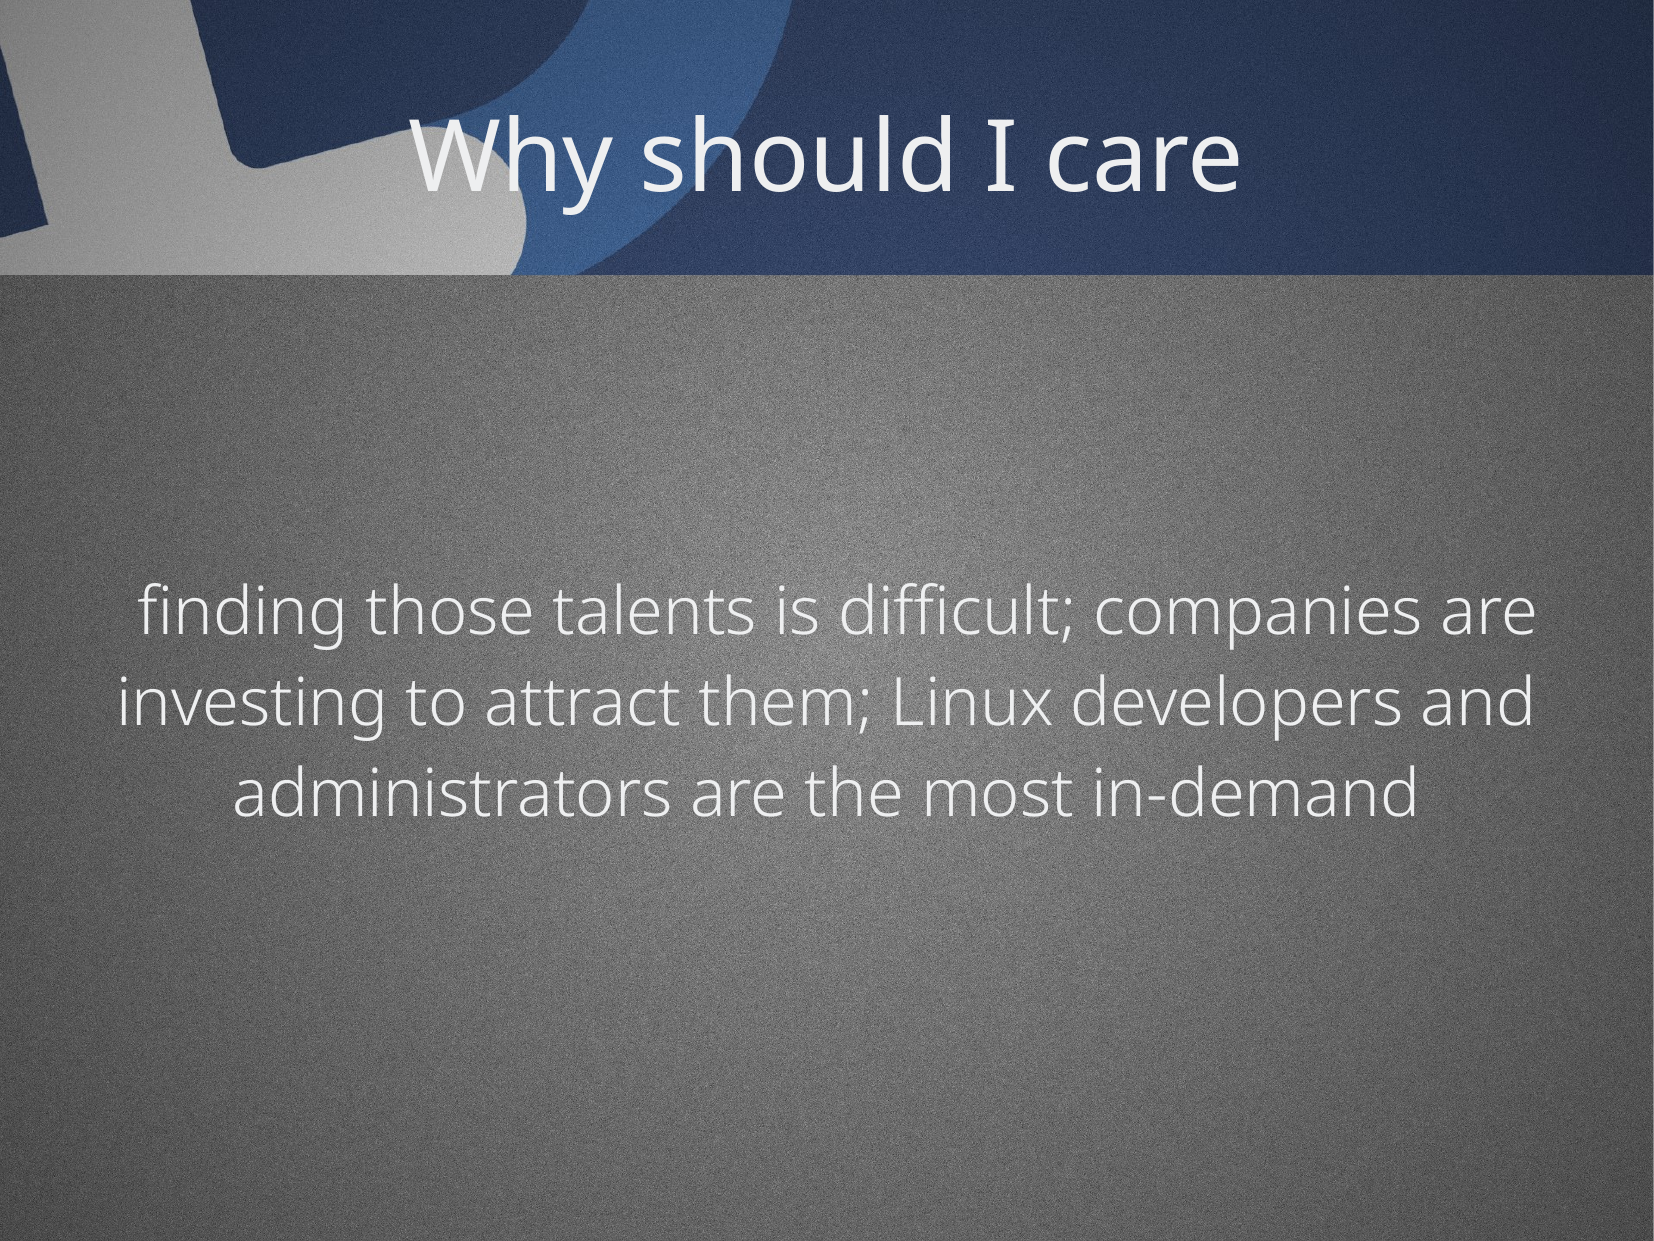

# Why should I care
finding those talents is difficult; companies are investing to attract them; Linux developers and administrators are the most in-demand